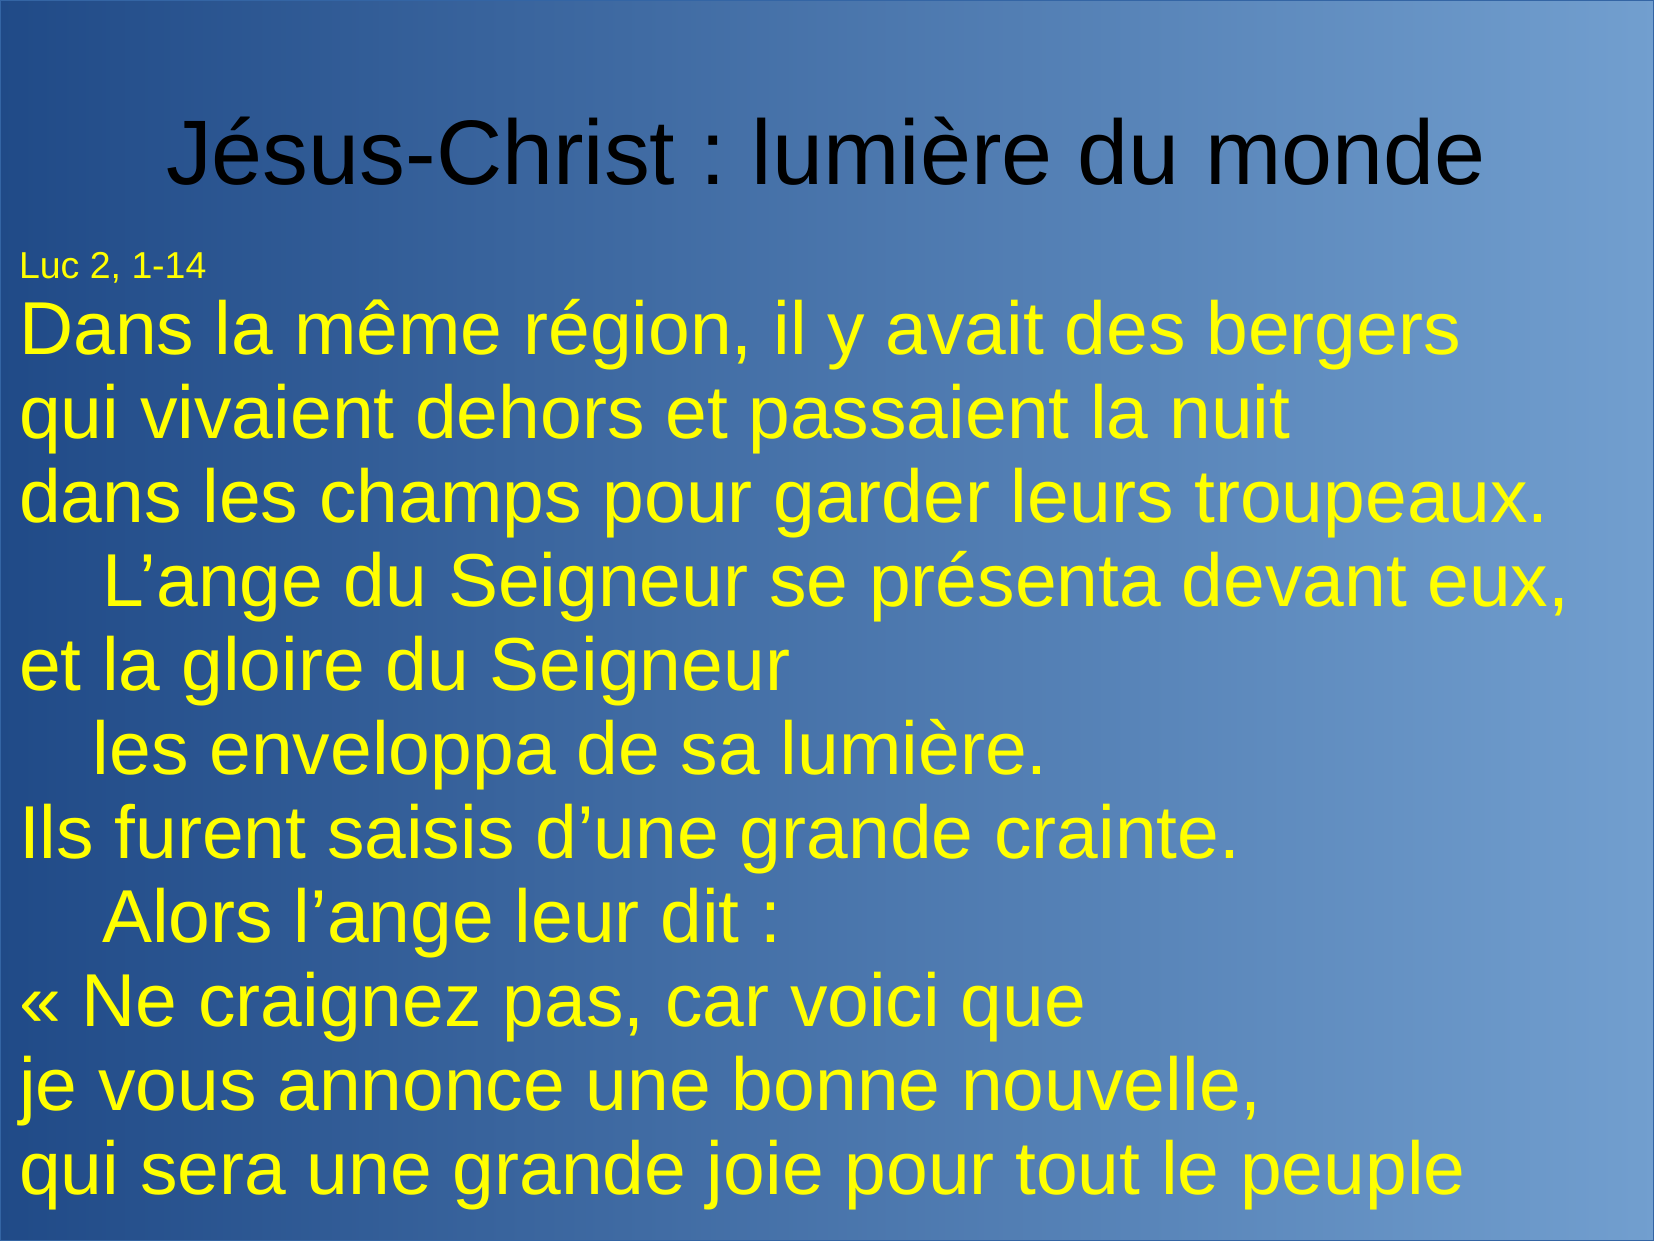

# Jésus-Christ : lumière du monde
Luc 2, 1-14
Dans la même région, il y avait des bergers
qui vivaient dehors et passaient la nuit
dans les champs pour garder leurs troupeaux.
 L’ange du Seigneur se présenta devant eux,
et la gloire du Seigneur
	les enveloppa de sa lumière.
Ils furent saisis d’une grande crainte.
 Alors l’ange leur dit :
« Ne craignez pas, car voici que
je vous annonce une bonne nouvelle,
qui sera une grande joie pour tout le peuple